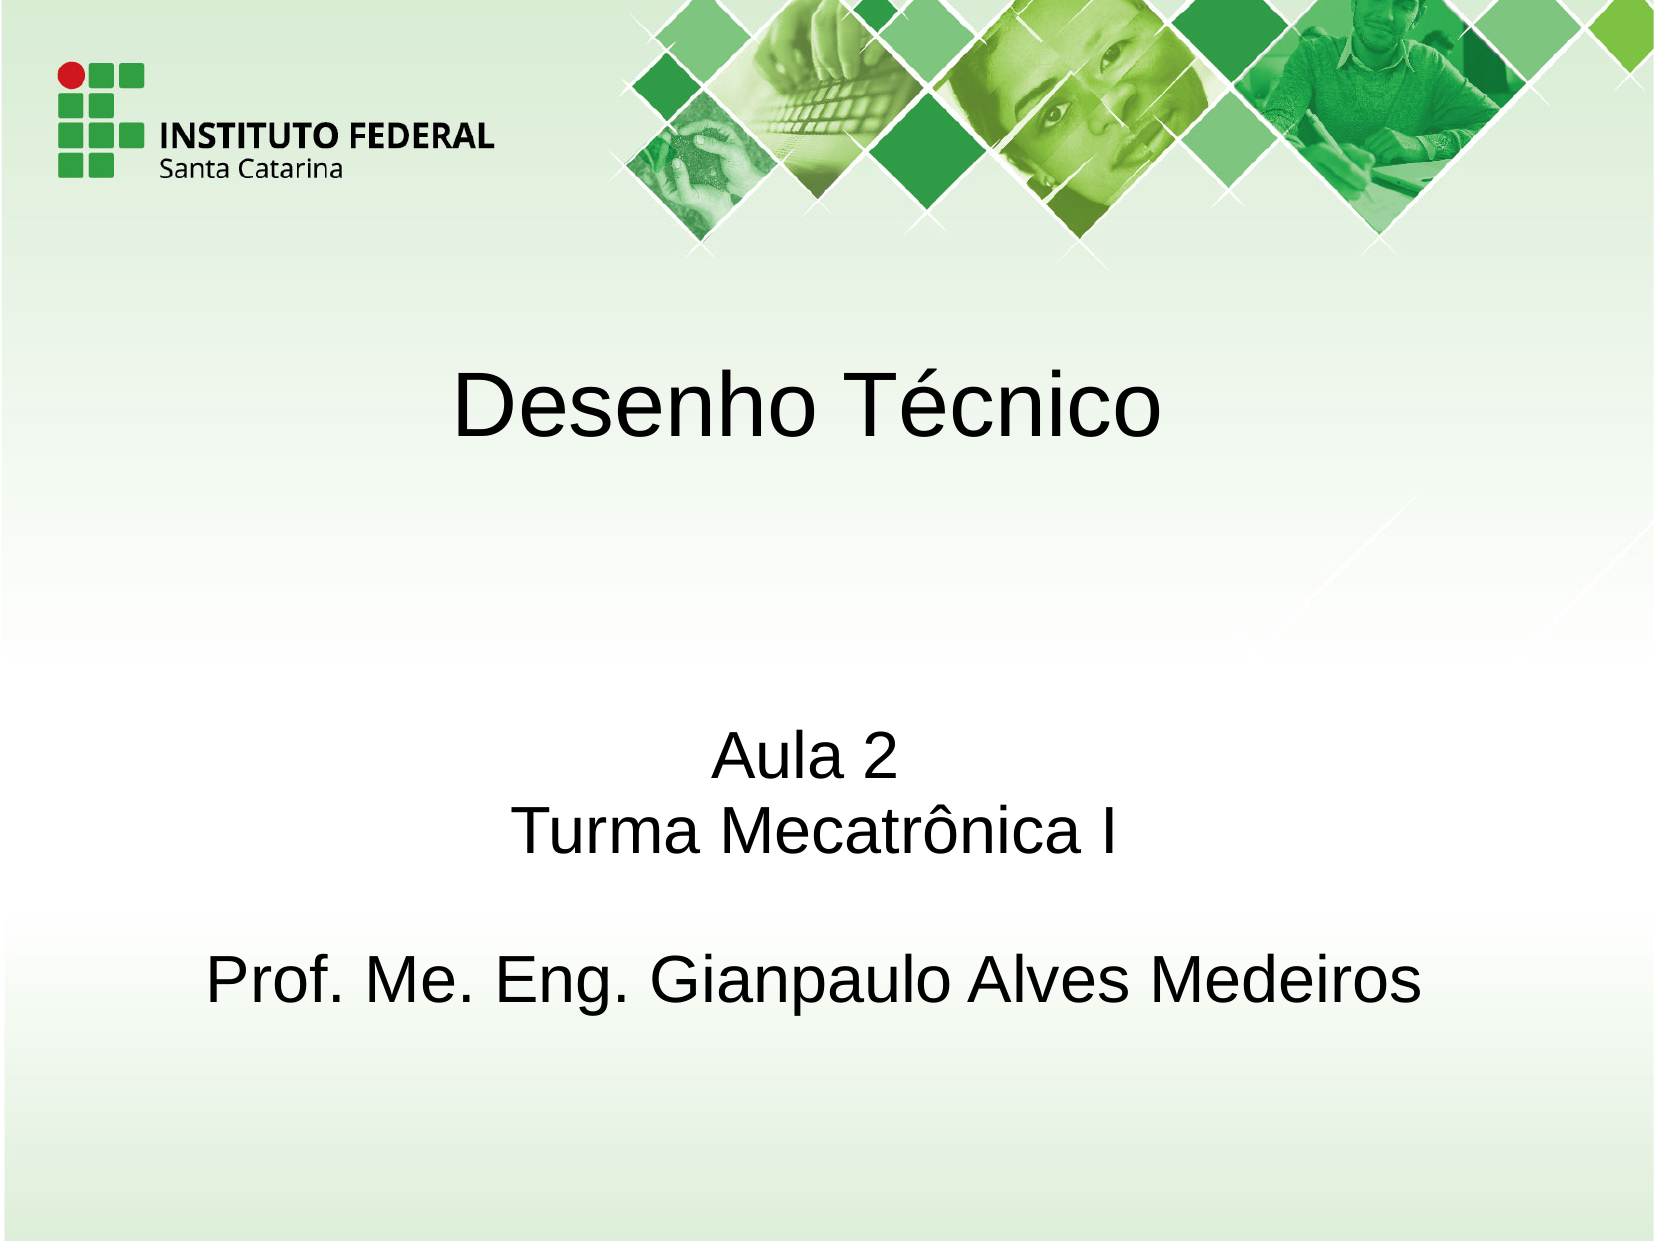

# Desenho Técnico
Aula 2
Turma Mecatrônica I
Prof. Me. Eng. Gianpaulo Alves Medeiros